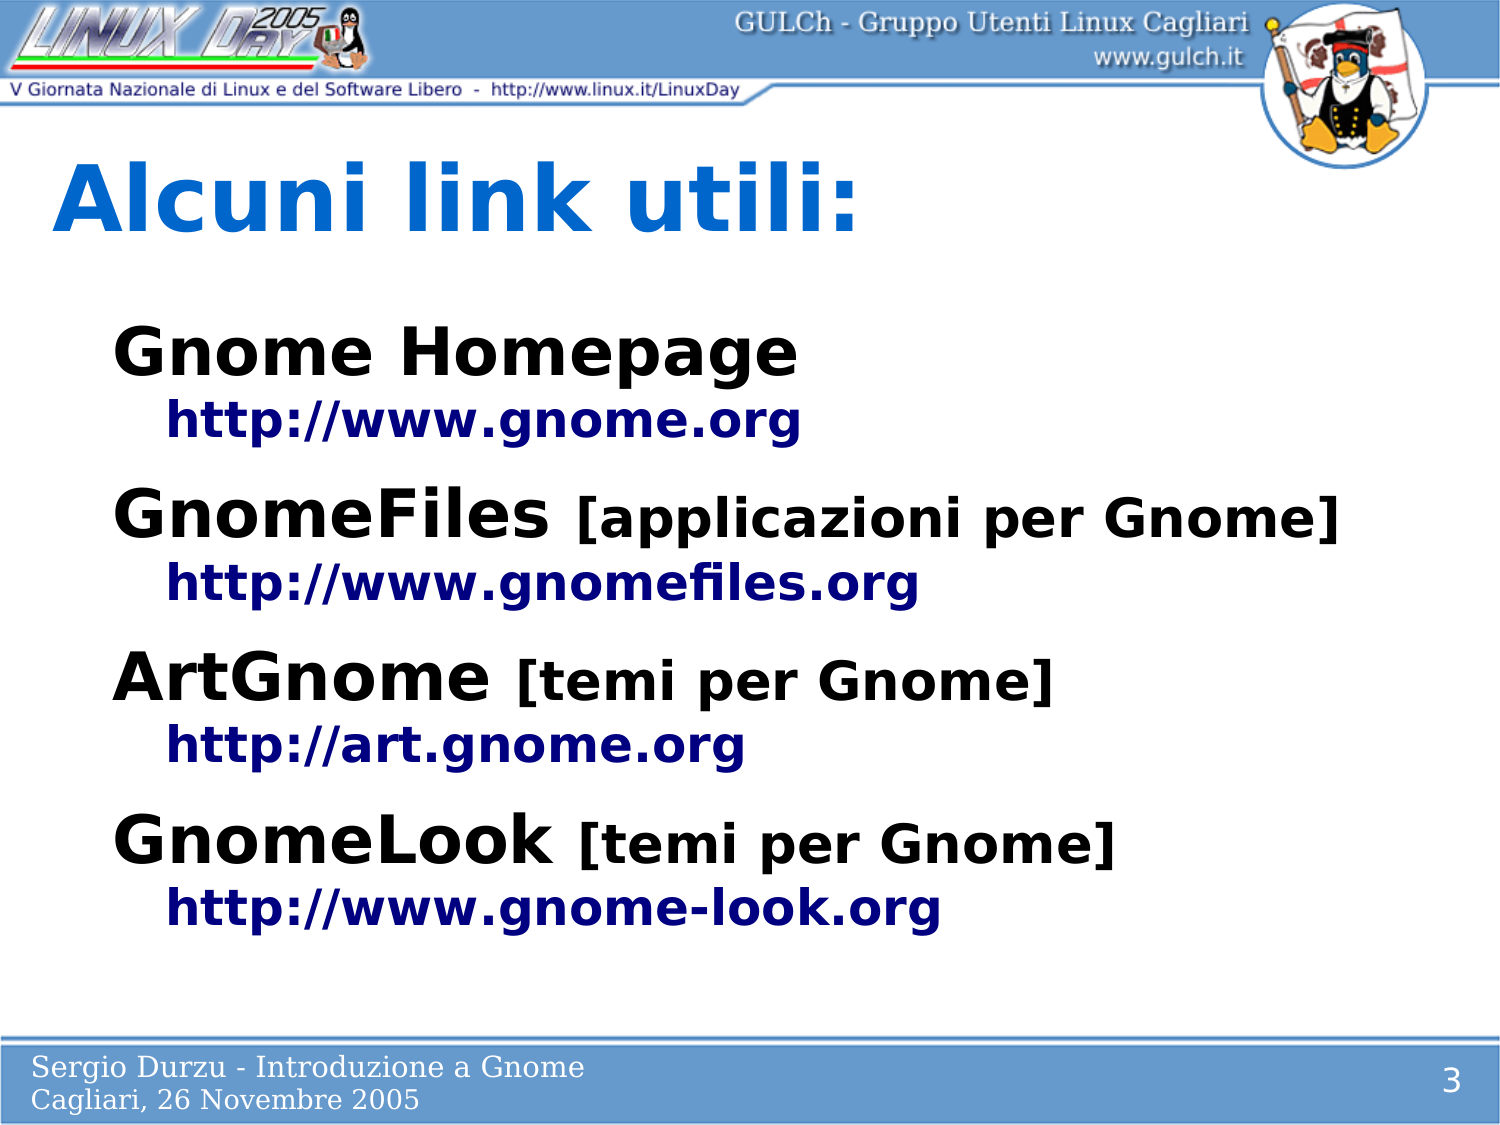

Alcuni link utili:
Gnome Homepage
 http://www.gnome.org
GnomeFiles [applicazioni per Gnome]
 http://www.gnomefiles.org
ArtGnome [temi per Gnome]
 http://art.gnome.org
GnomeLook [temi per Gnome]
 http://www.gnome-look.org